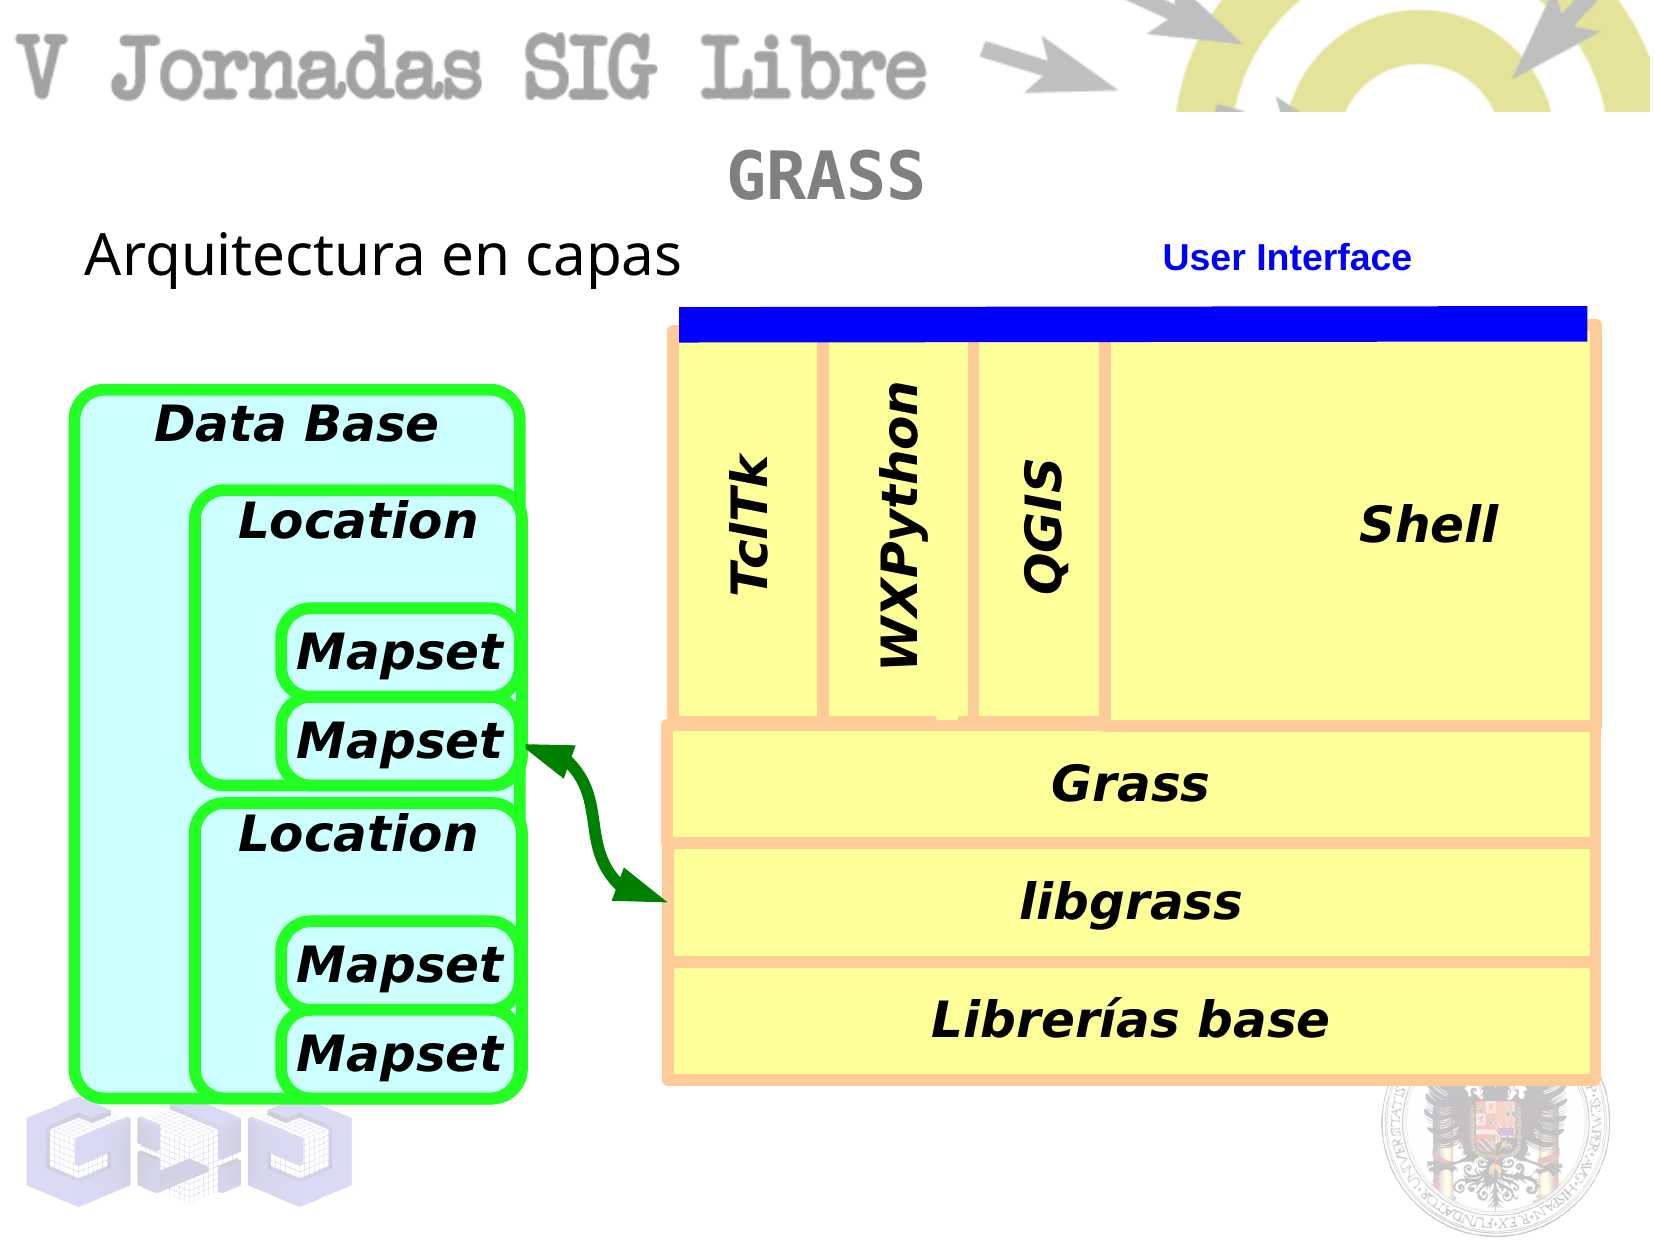

GRASS
Arquitectura en capas
User Interface
 Shell
Data Base
TclTk
WXPython
QGIS
Location
Mapset
Mapset
Grass
Location
libgrass
Mapset
Librerías base
Mapset